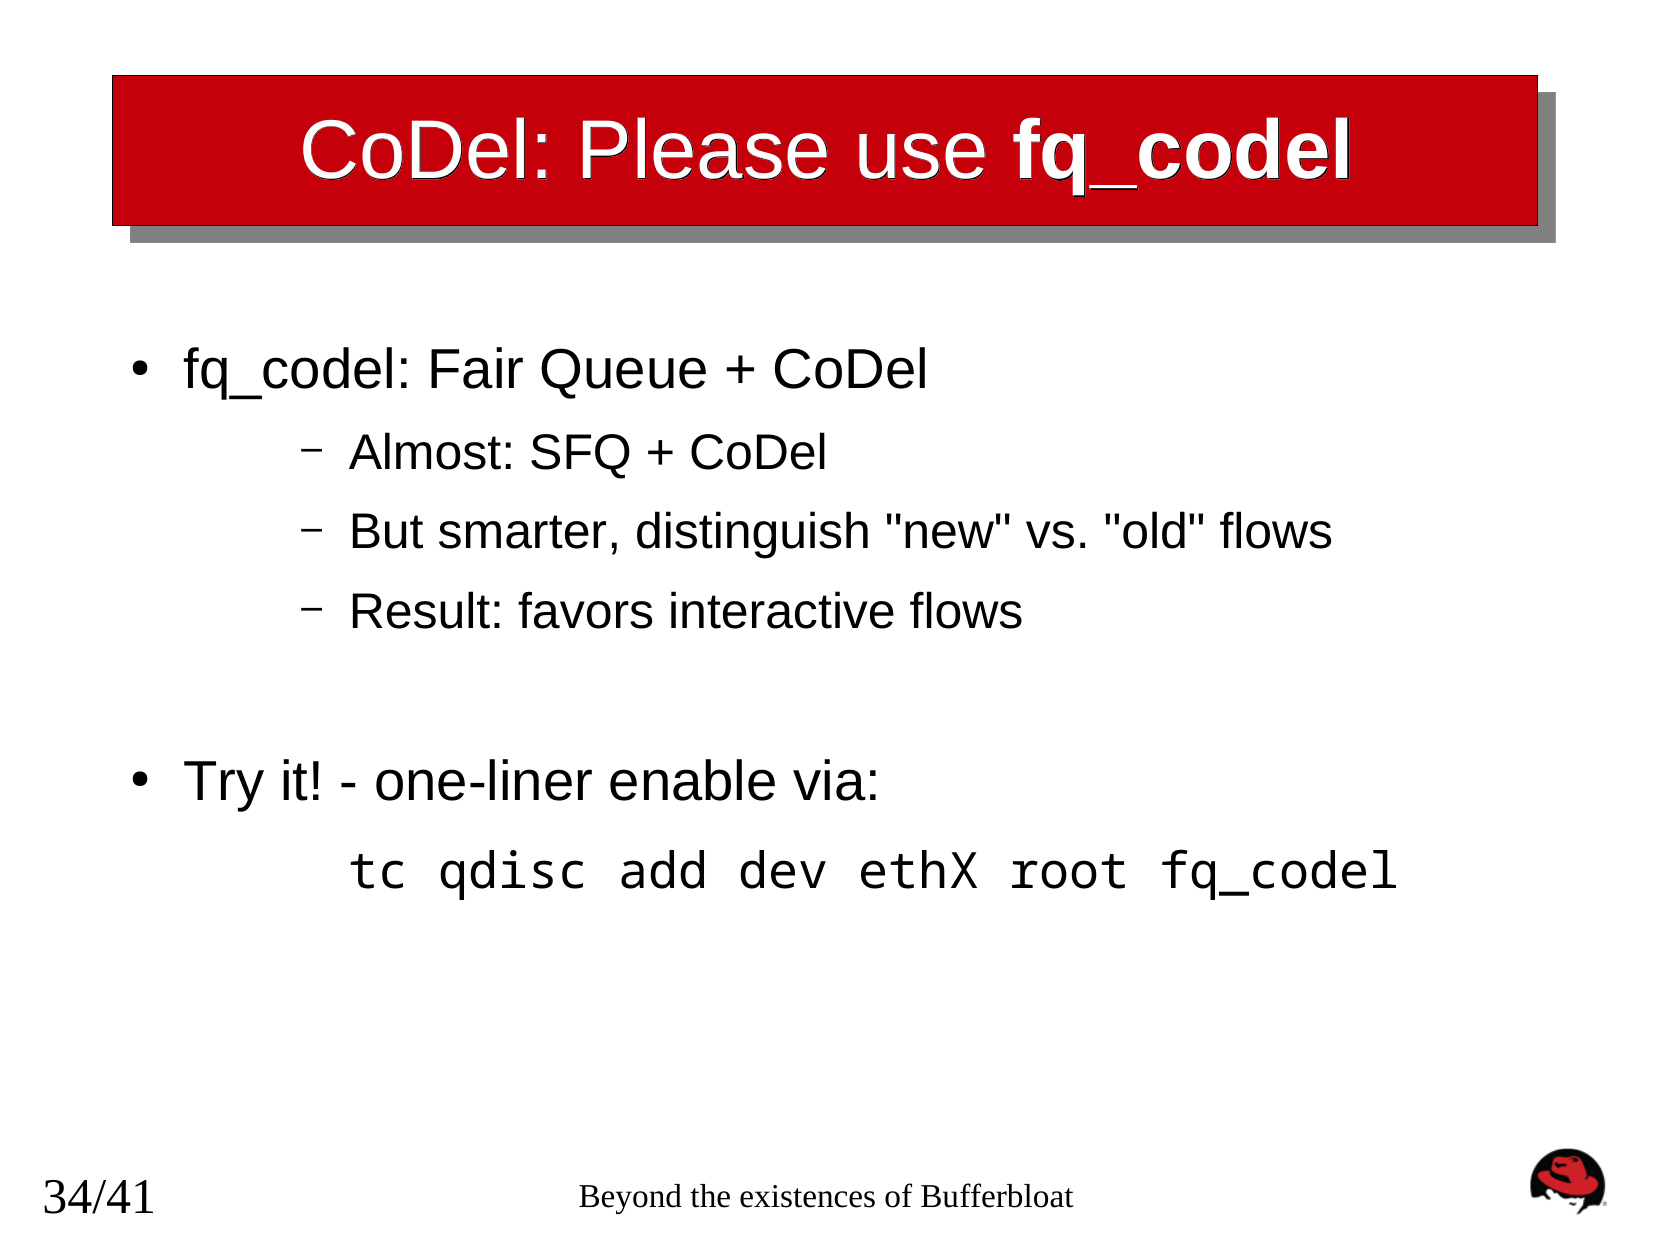

# CoDel: Please use fq_codel
fq_codel: Fair Queue + CoDel
Almost: SFQ + CoDel
But smarter, distinguish "new" vs. "old" flows
Result: favors interactive flows
Try it! - one-liner enable via:
tc qdisc add dev ethX root fq_codel